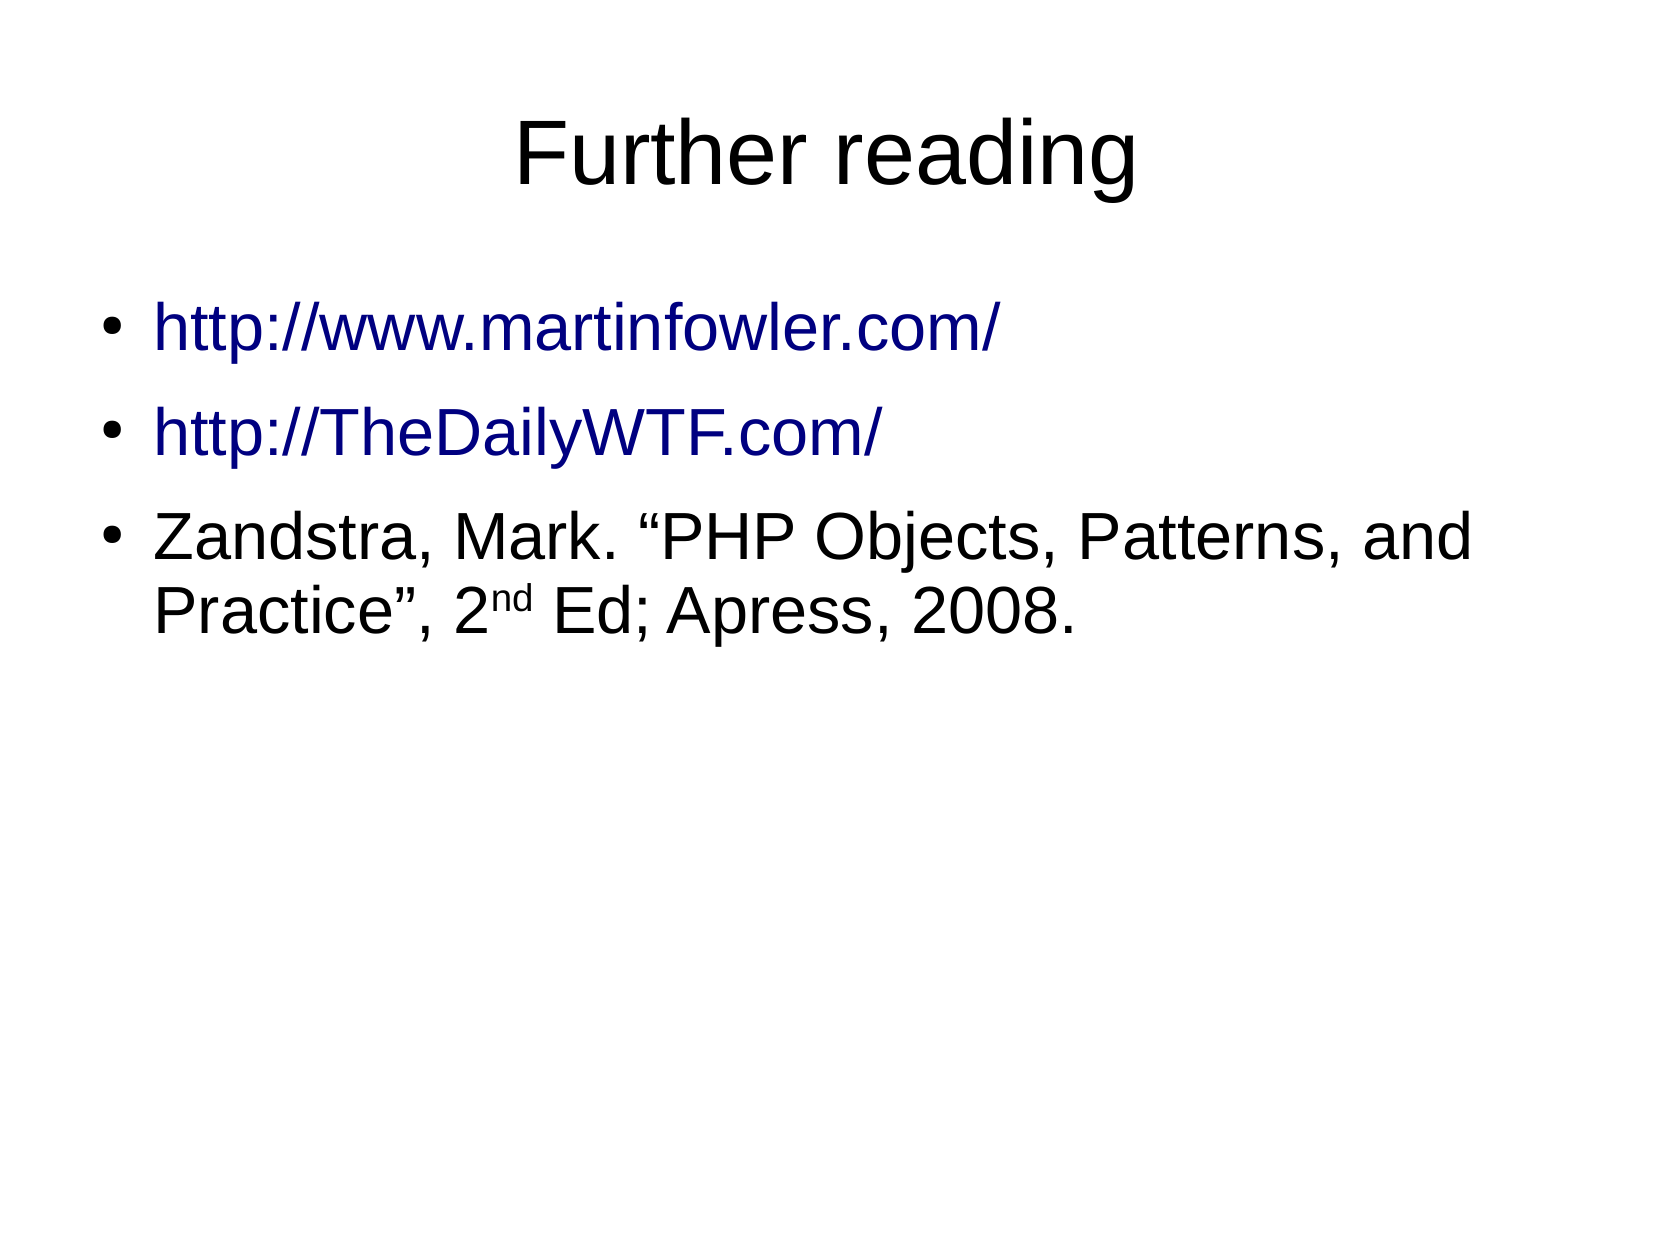

# Further reading
http://www.martinfowler.com/
http://TheDailyWTF.com/
Zandstra, Mark. “PHP Objects, Patterns, and Practice”, 2nd Ed; Apress, 2008.